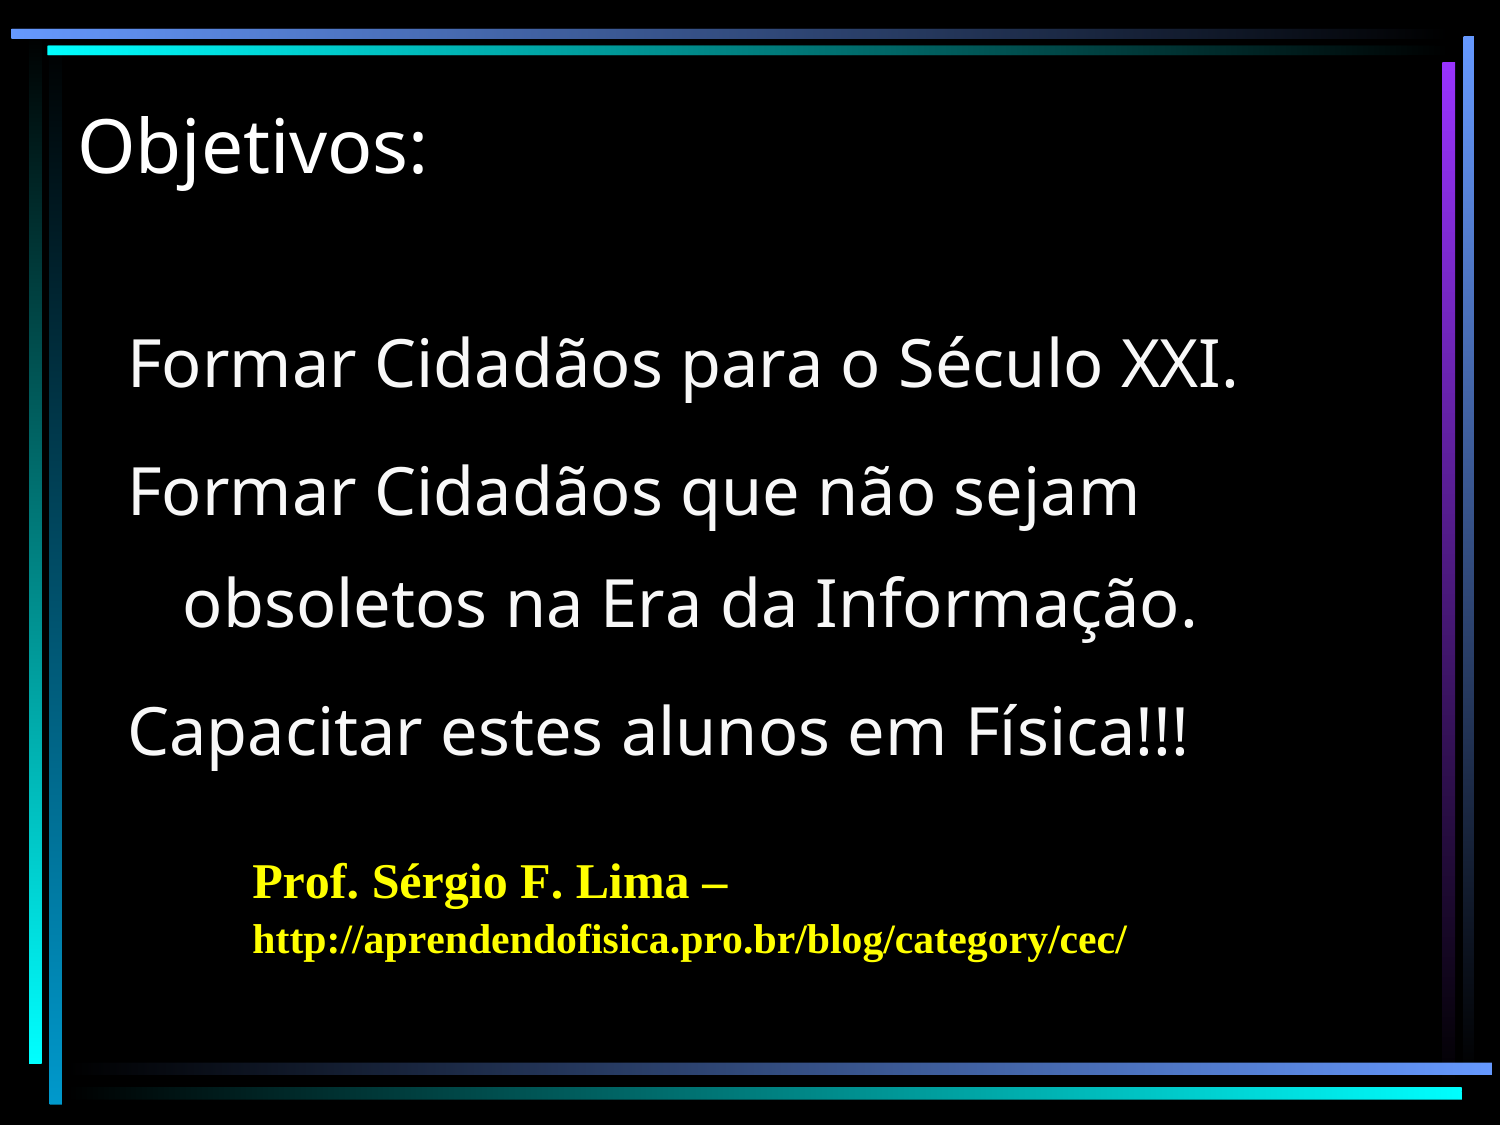

# Objetivos:
Formar Cidadãos para o Século XXI.
Formar Cidadãos que não sejam obsoletos na Era da Informação.
Capacitar estes alunos em Física!!!
Prof. Sérgio F. Lima – http://aprendendofisica.pro.br/blog/category/cec/